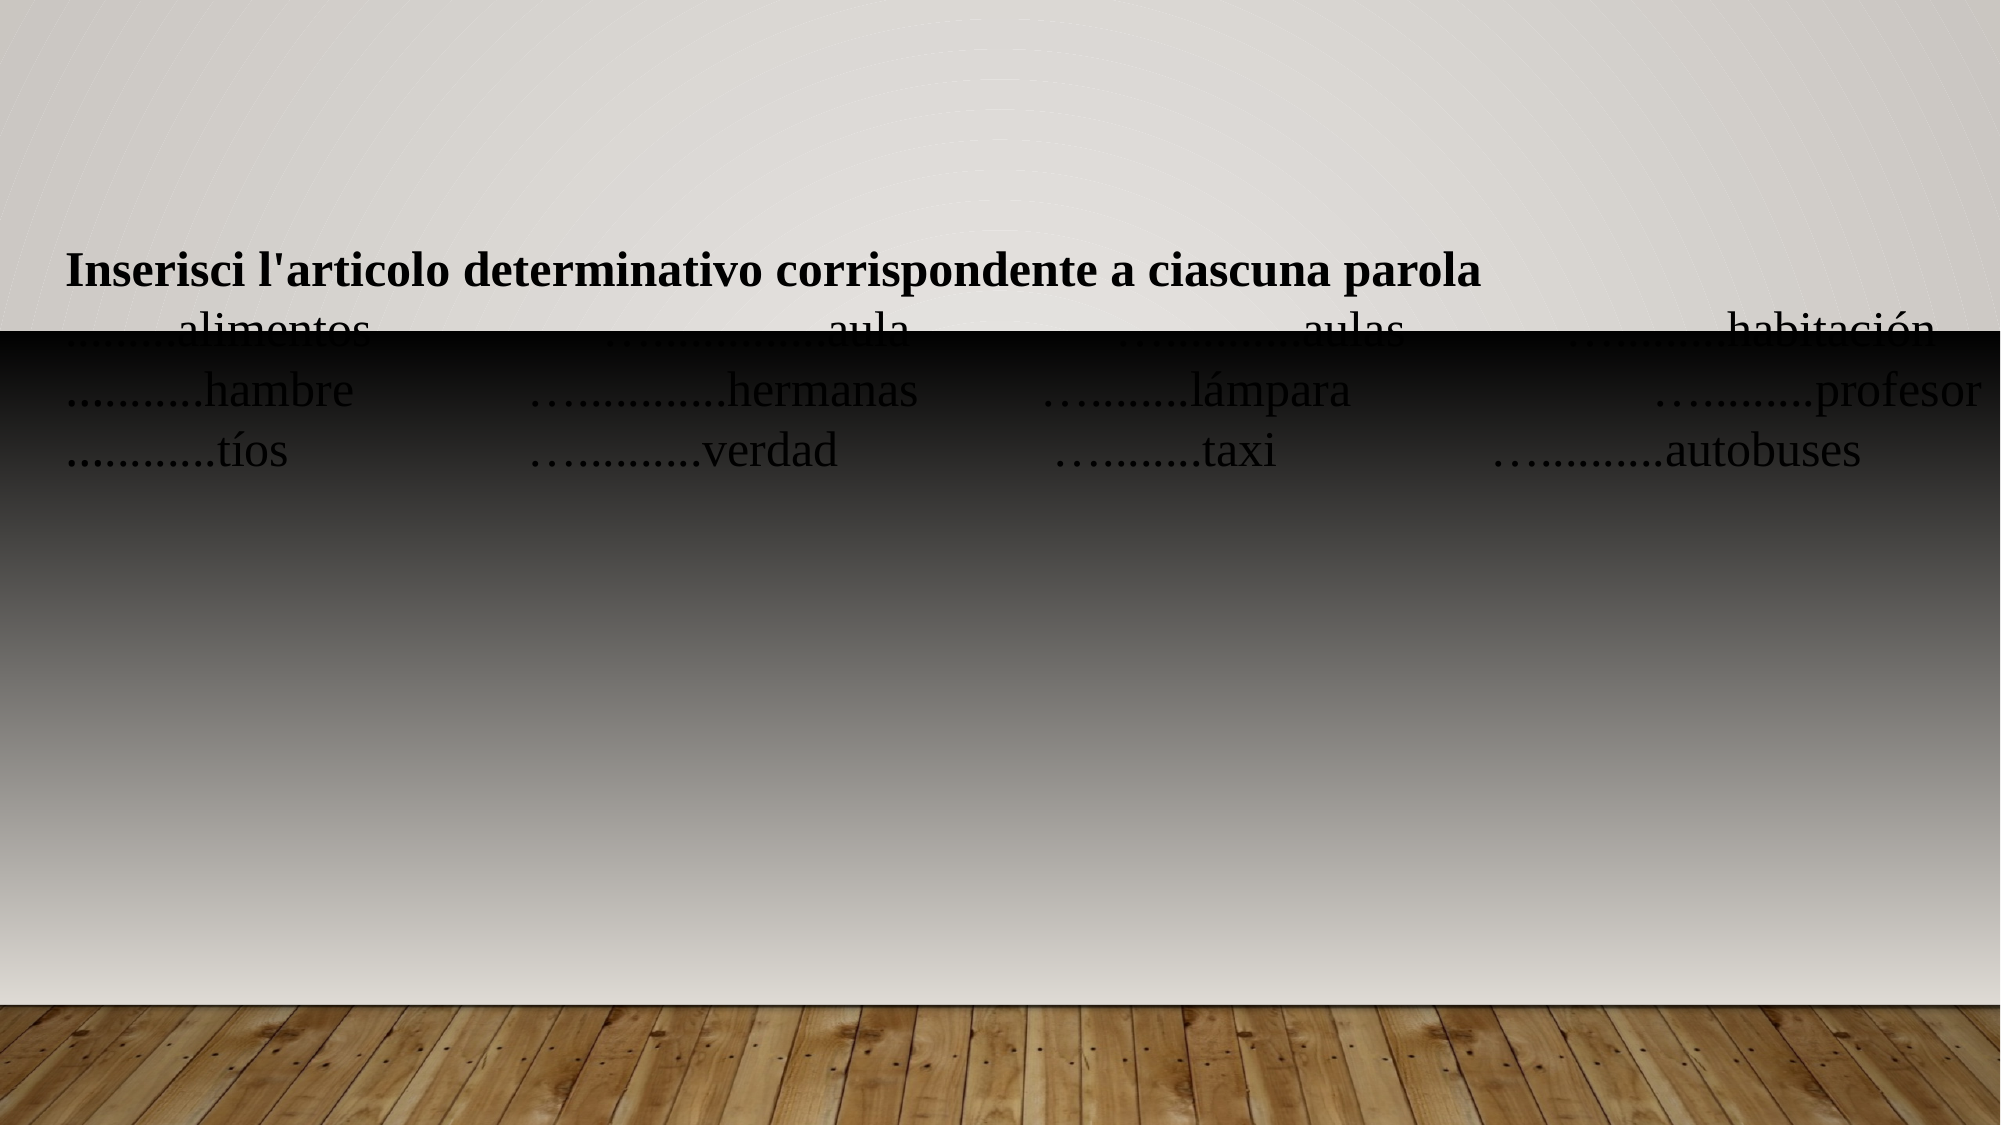

Inserisci l'articolo determinativo corrispondente a ciascuna parola
.........alimentos			 …..............aula 			…...........aulas 		….........habitación
…........hambre			 …............hermanas 		…........lámpara				 ….........profesor
….........tíos				 …..........verdad			 …........taxi 			…..........autobuses